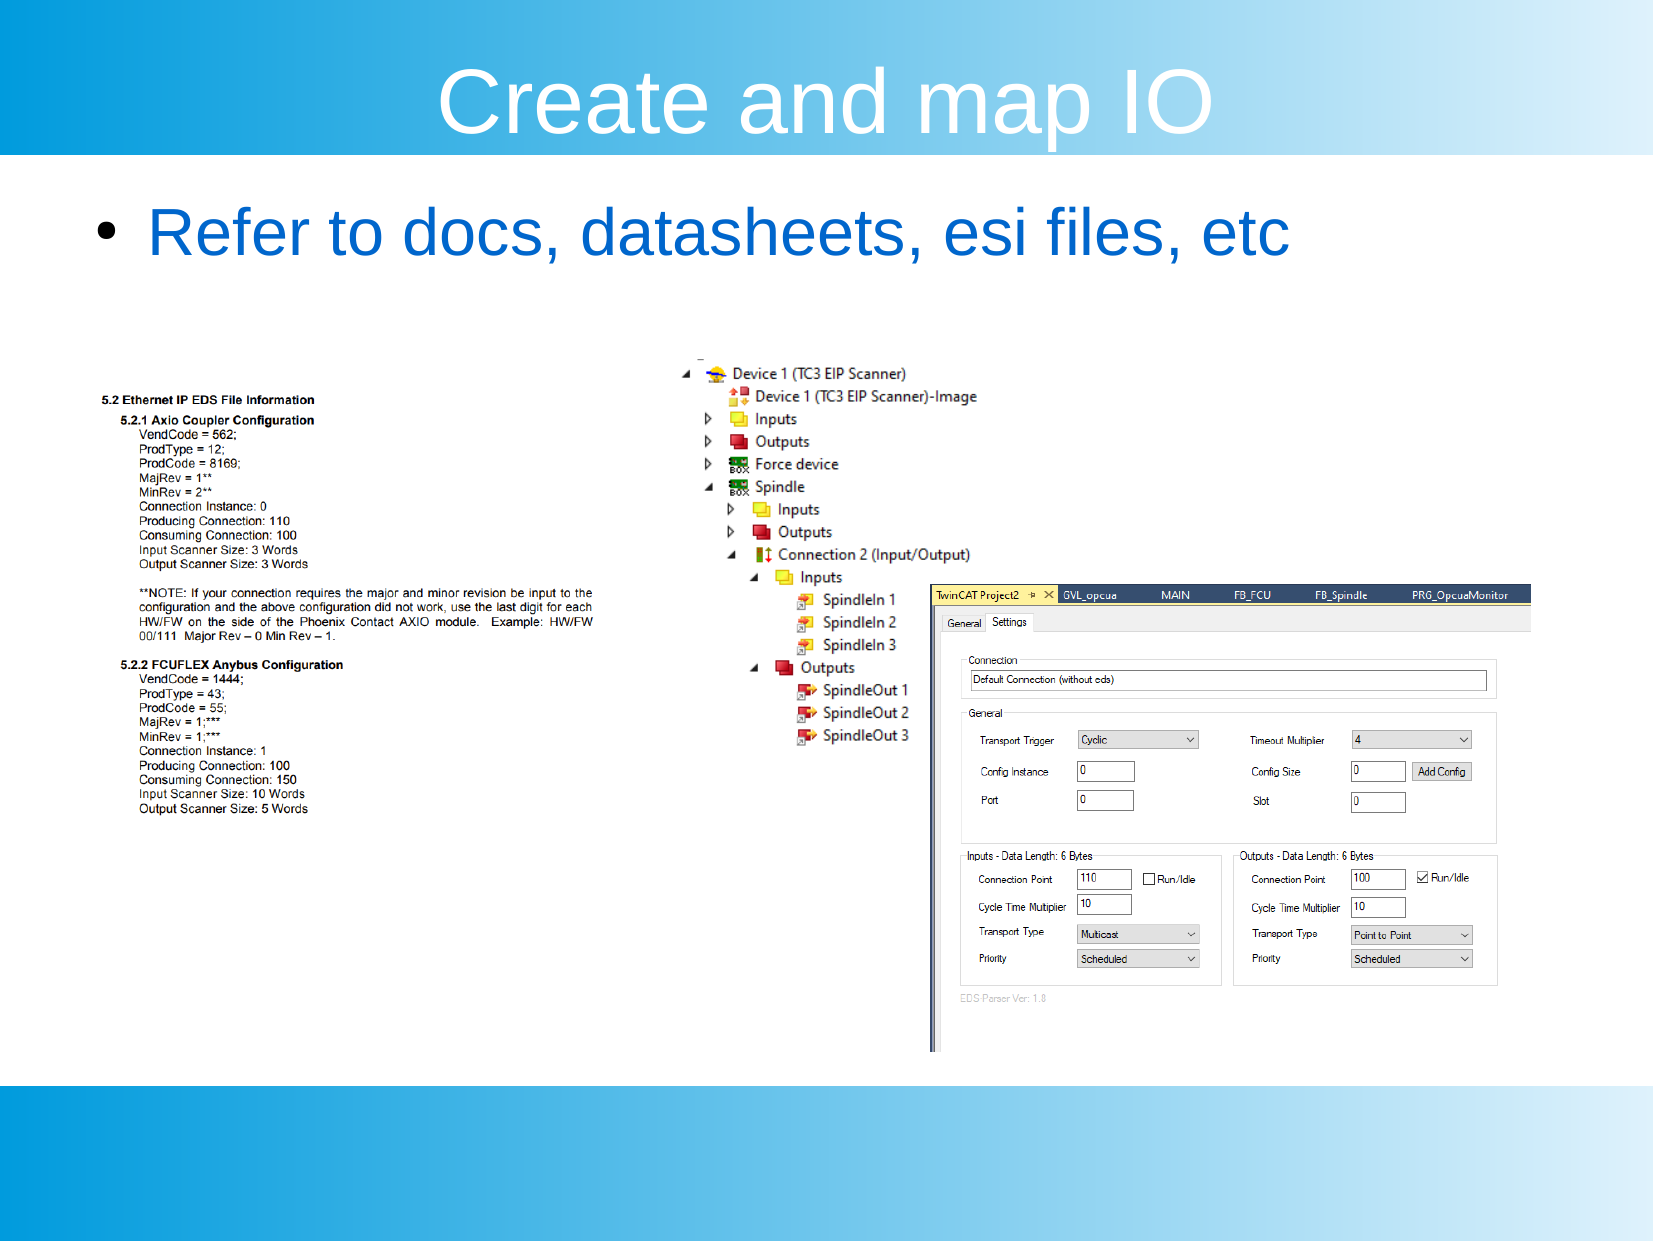

# Create and map IO
Refer to docs, datasheets, esi files, etc